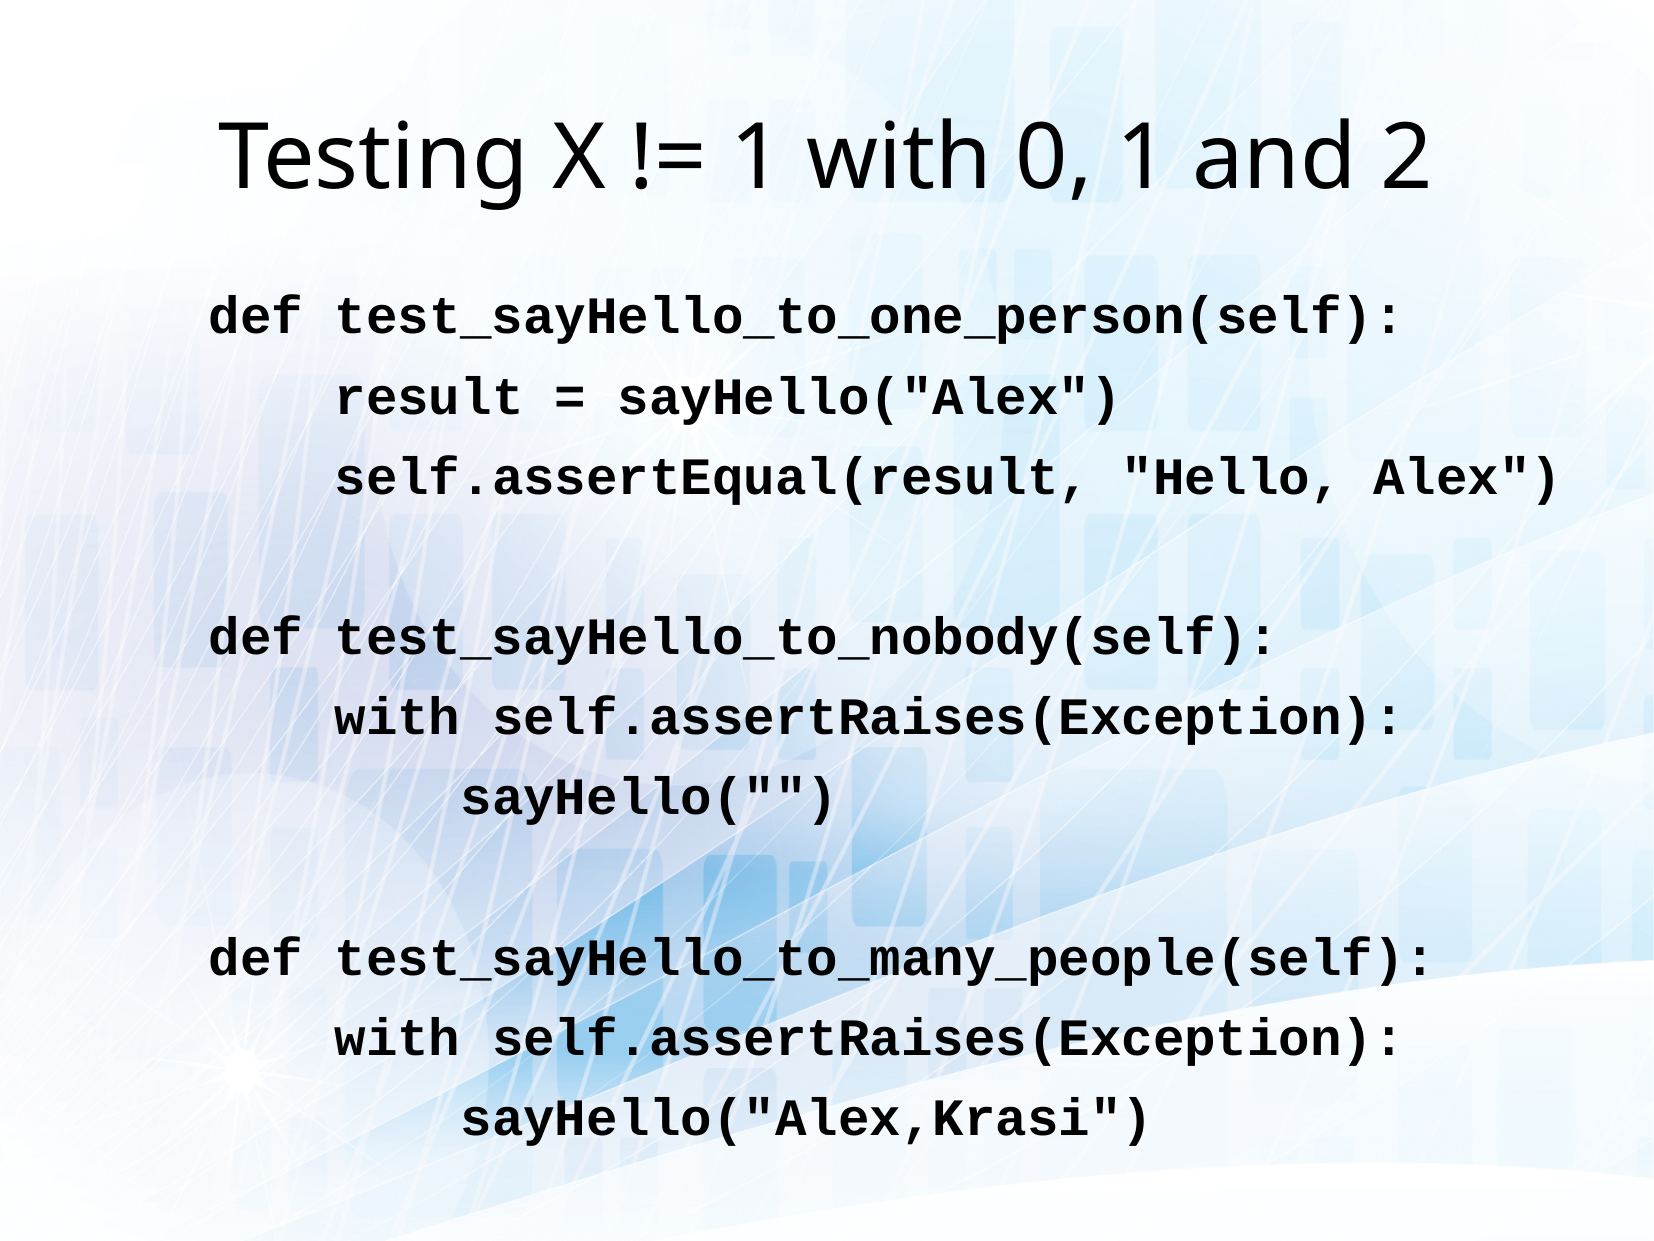

# Testing X != 1 with 0, 1 and 2
 def test_sayHello_to_one_person(self):
 result = sayHello("Alex")
 self.assertEqual(result, "Hello, Alex")
 def test_sayHello_to_nobody(self):
 with self.assertRaises(Exception):
 sayHello("")
 def test_sayHello_to_many_people(self):
 with self.assertRaises(Exception):
 sayHello("Alex,Krasi")